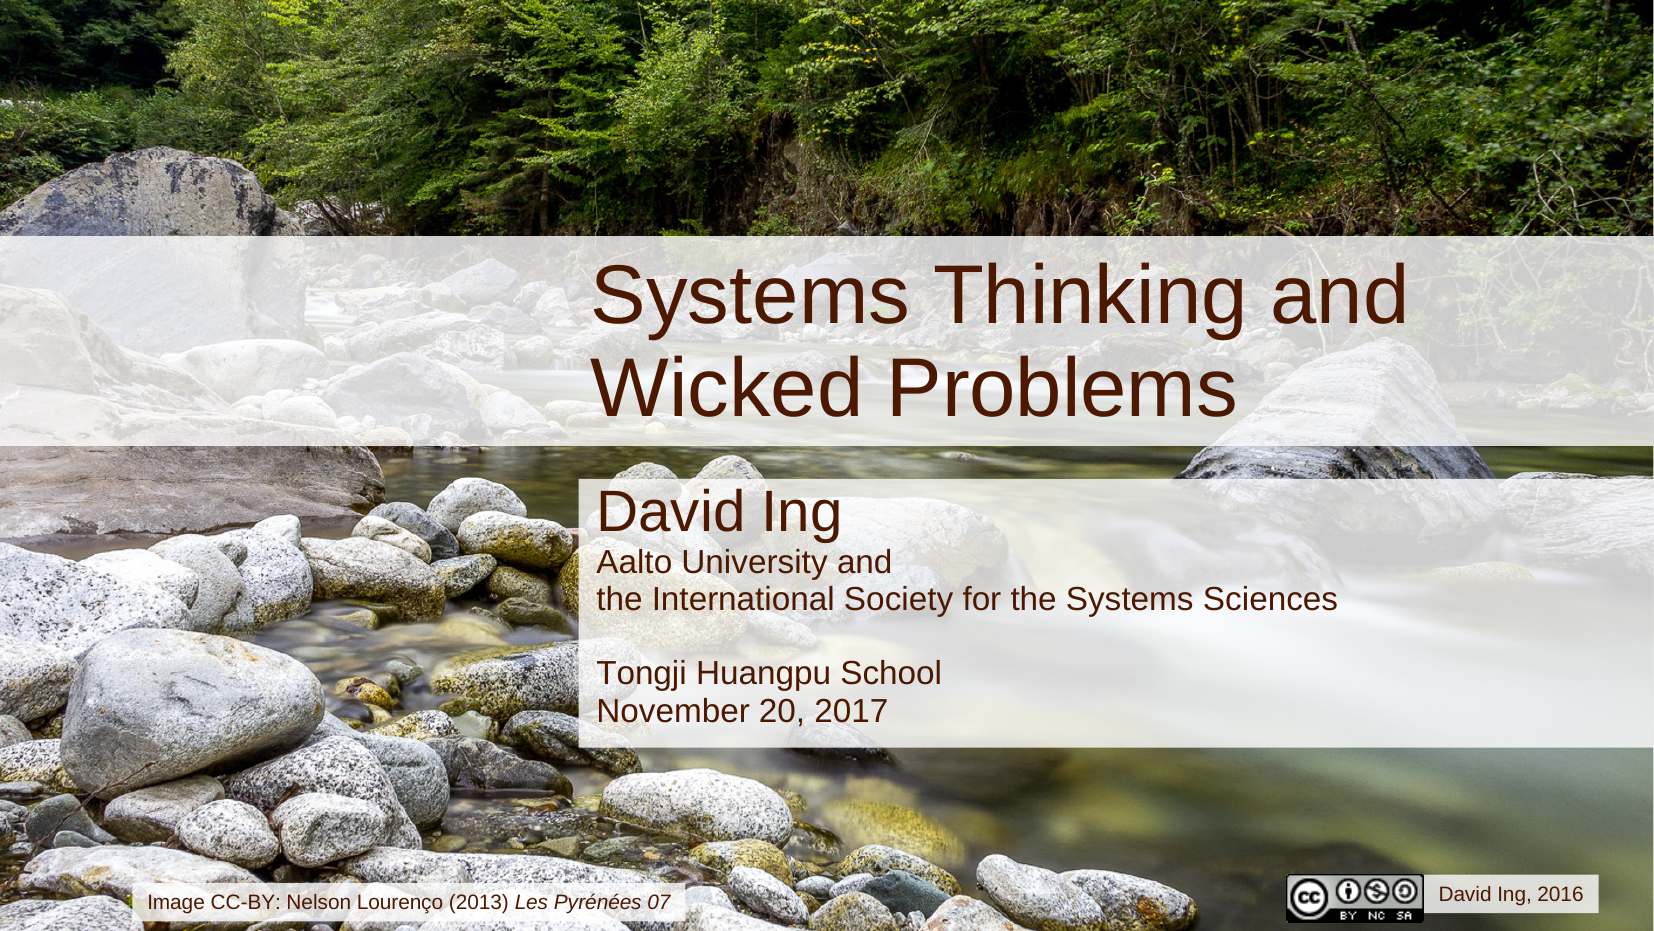

# Systems Thinking and Wicked Problems
David Ing
Aalto University and
the International Society for the Systems Sciences
Tongji Huangpu School
November 20, 2017
David Ing, 2016